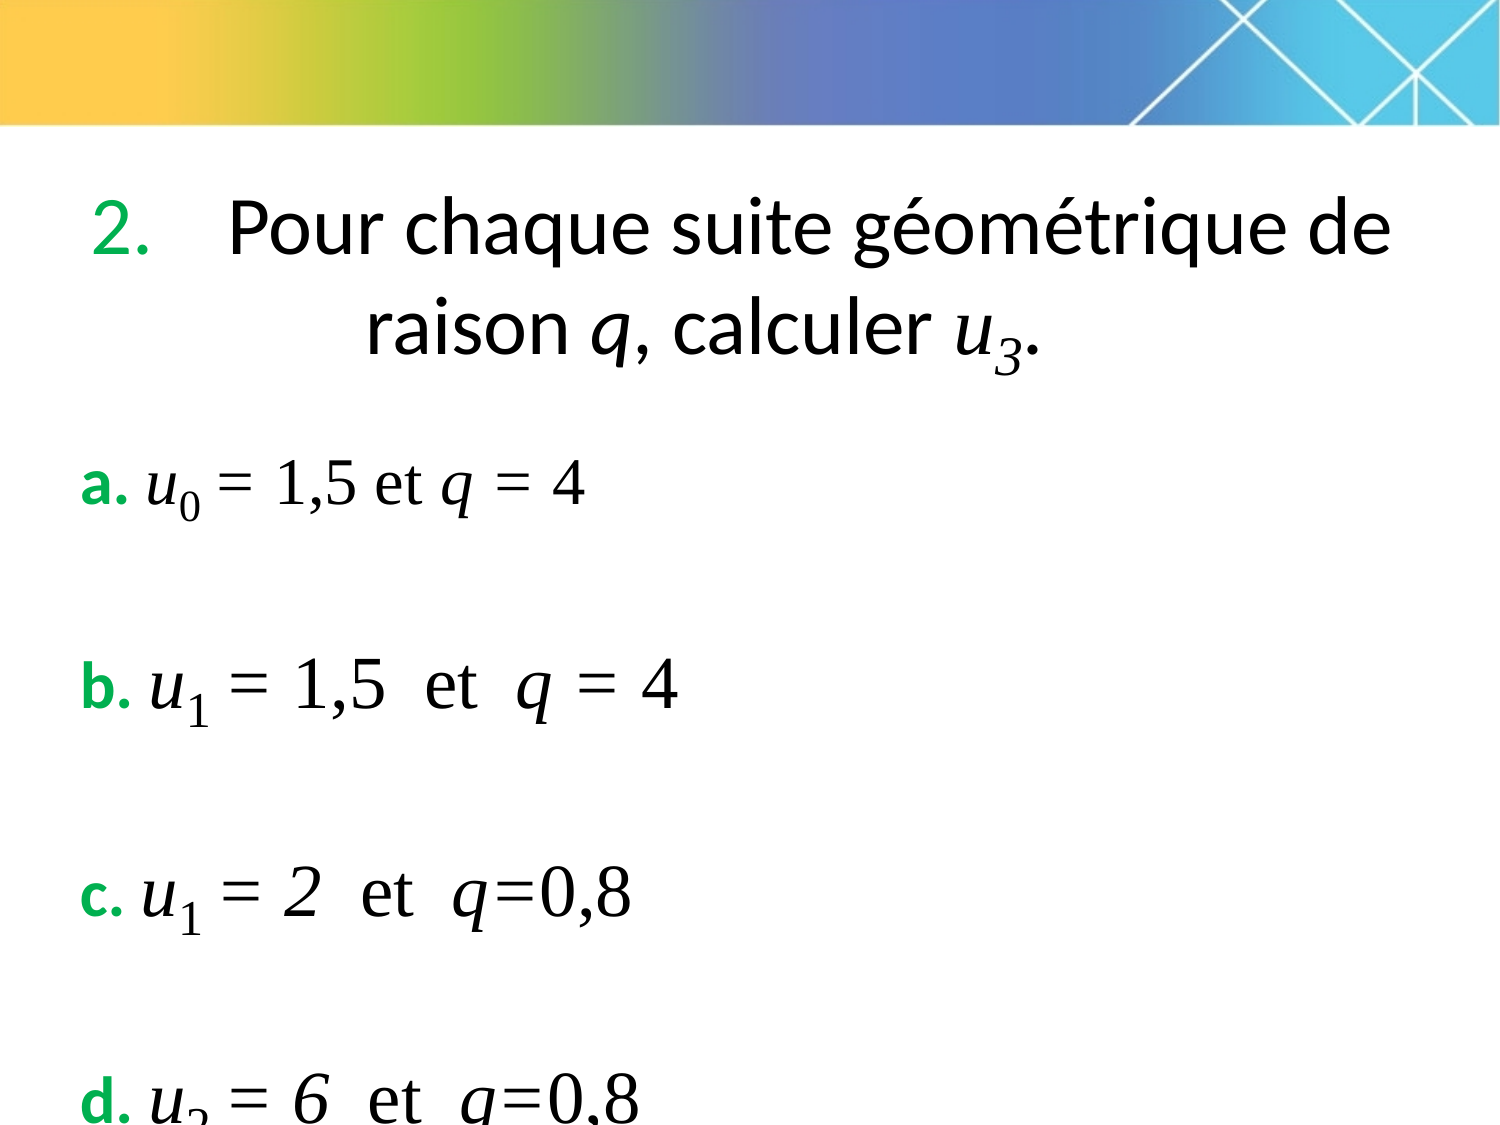

Pour chaque suite géométrique de raison q, calculer u3.
a. u0 = 1,5 et q = 4
b. u1 = 1,5 et q = 4
c. u1 = 2 et q=0,8
d. u2 = 6 et q=0,8